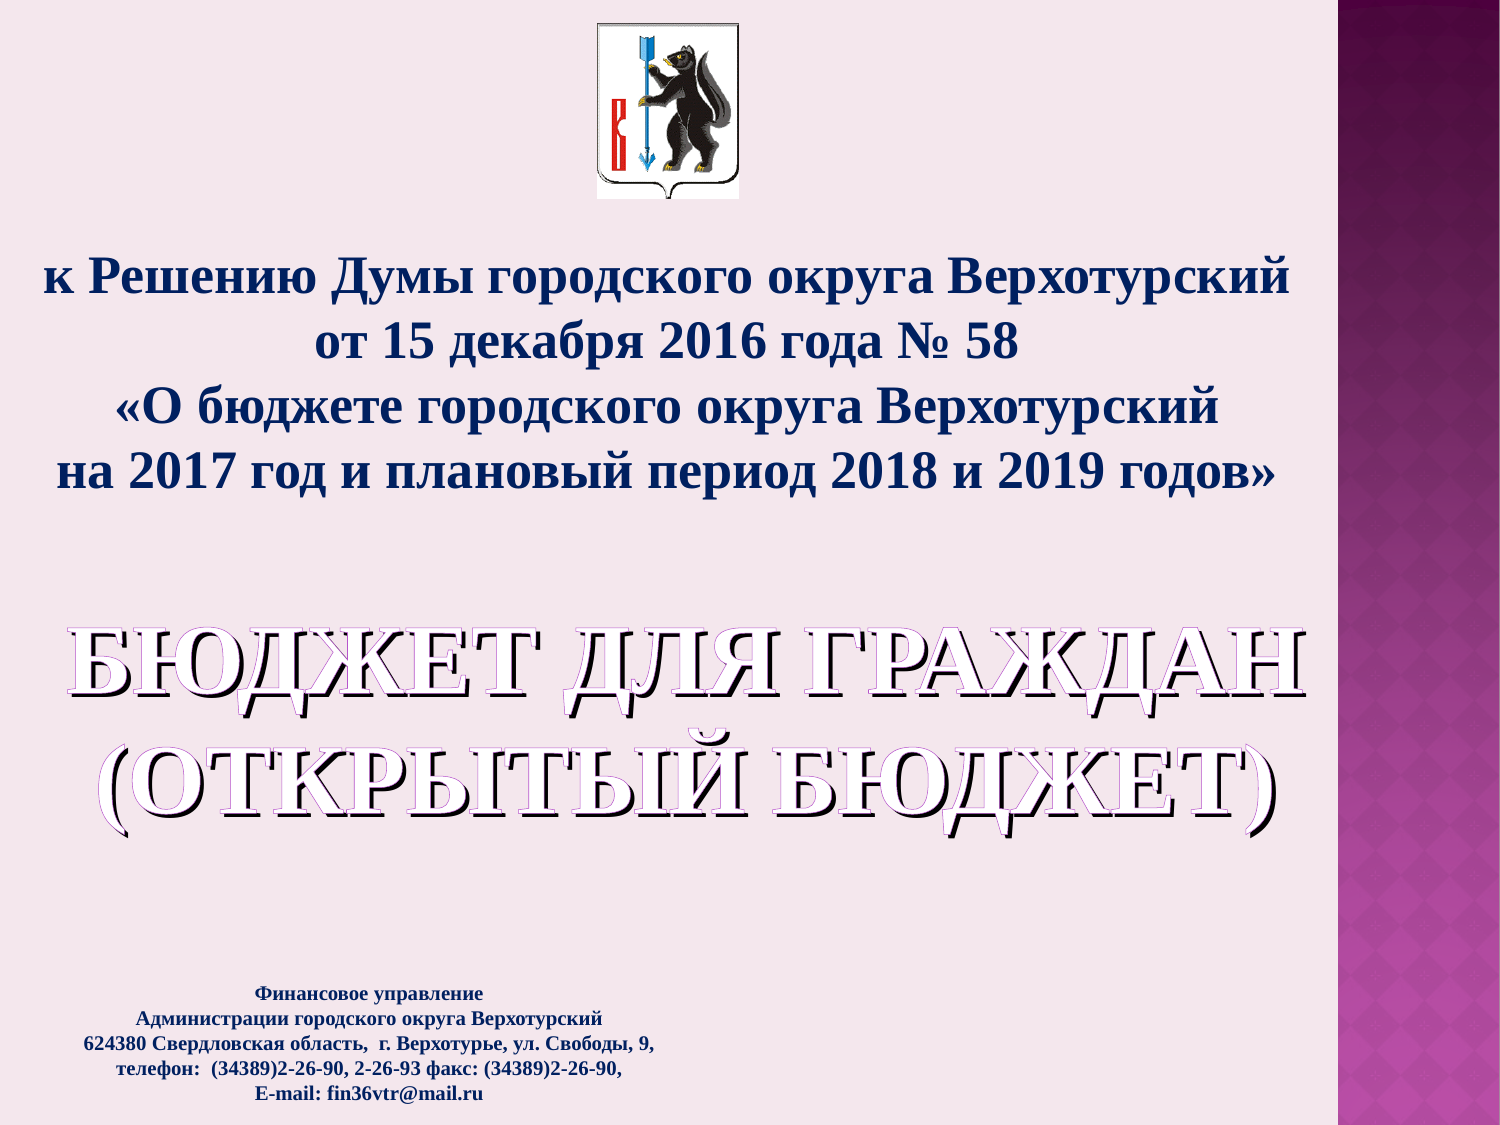

к Решению Думы городского округа Верхотурский
от 15 декабря 2016 года № 58
«О бюджете городского округа Верхотурский
на 2017 год и плановый период 2018 и 2019 годов»
БЮДЖЕТ ДЛЯ ГРАЖДАН
(ОТКРЫТЫЙ БЮДЖЕТ)
Финансовое управление
Администрации городского округа Верхотурский
624380 Свердловская область, г. Верхотурье, ул. Свободы, 9,
телефон: (34389)2-26-90, 2-26-93 факс: (34389)2-26-90,
E-mail: fin36vtr@mail.ru